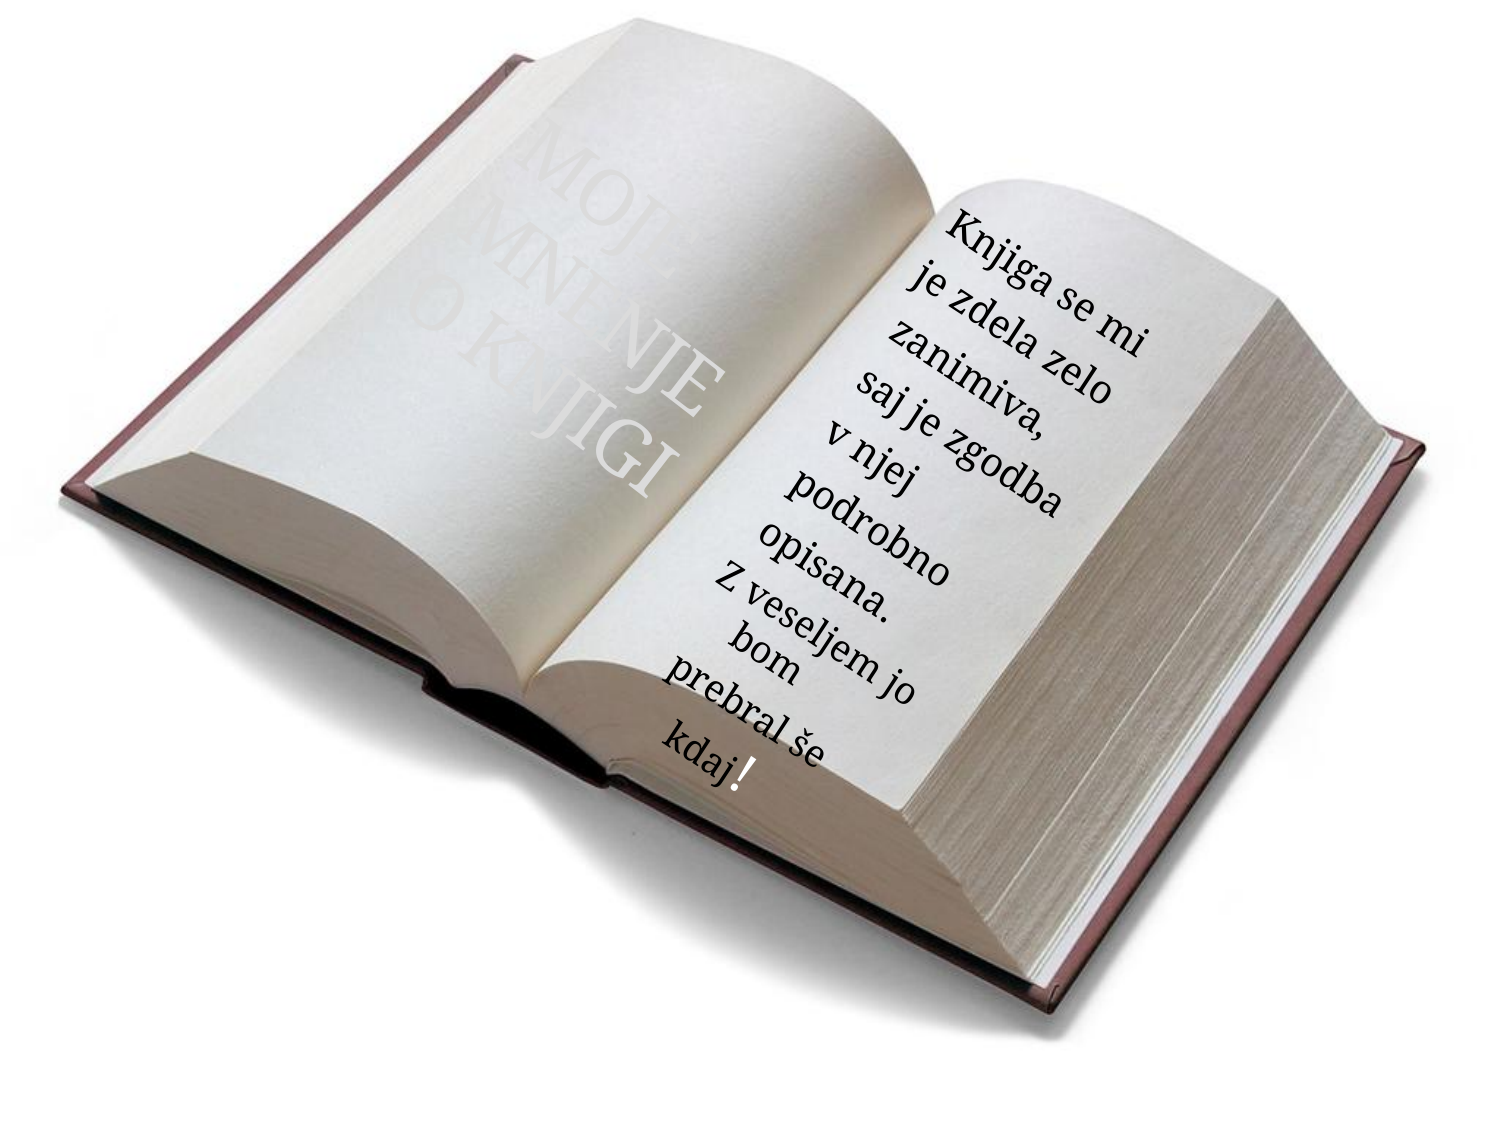

MOJE MNENJE O KNJIGI
# Knjiga se mi
je zdela zelo
 zanimiva,
 saj je zgodba
 v njej
 podrobno
 opisana.
Z veseljem jo bom
 prebral še kdaj!